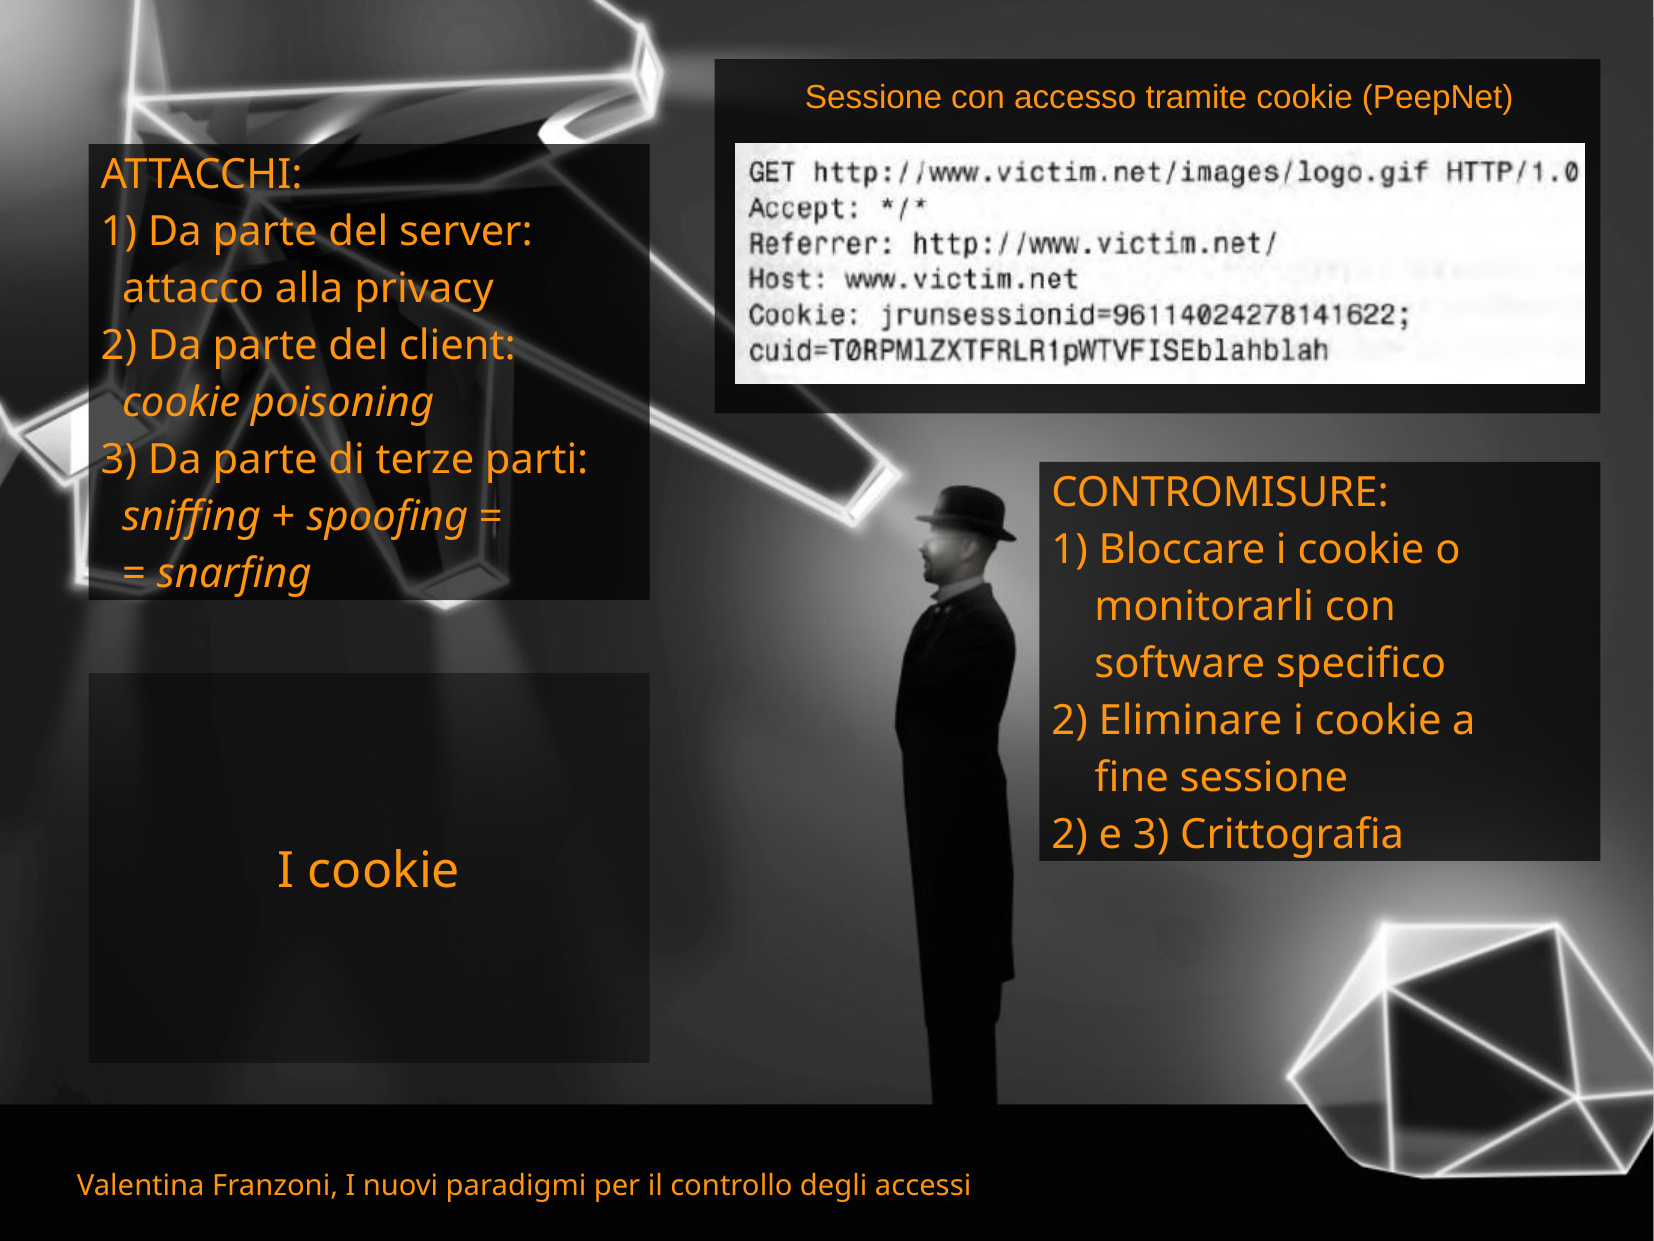

Sessione con accesso tramite cookie (PeepNet)
ATTACCHI:
1) Da parte del server:
 attacco alla privacy
2) Da parte del client:
 cookie poisoning
3) Da parte di terze parti:
 sniffing + spoofing =
 = snarfing
CONTROMISURE:
1) Bloccare i cookie o
 monitorarli con
 software specifico
2) Eliminare i cookie a
 fine sessione
2) e 3) Crittografia
I cookie
# Valentina Franzoni, I nuovi paradigmi per il controllo degli accessi